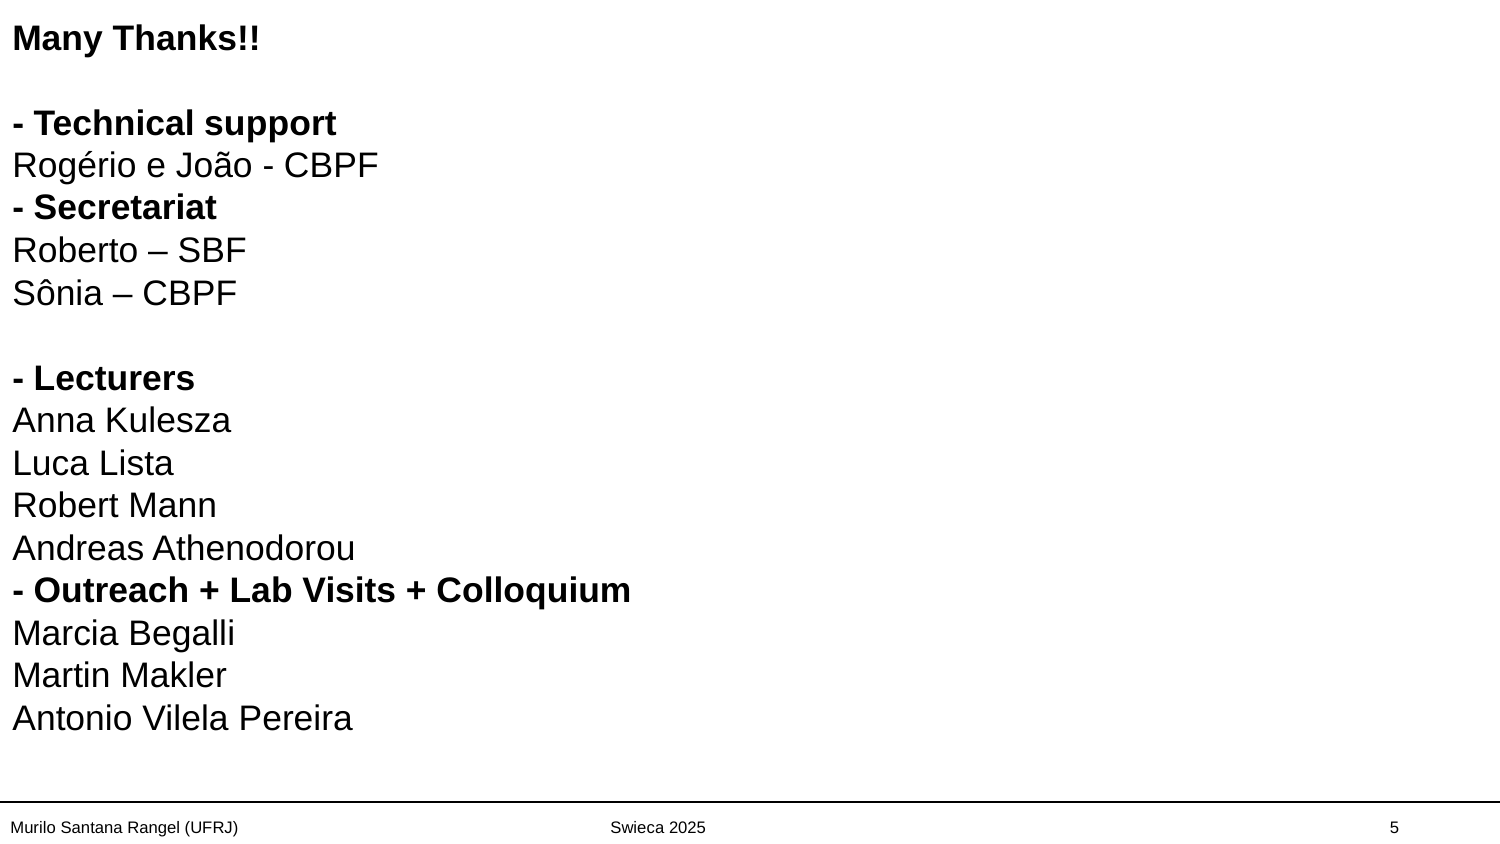

Many Thanks!!
- Technical support
Rogério e João - CBPF
- Secretariat
Roberto – SBF
Sônia – CBPF
- Lecturers
Anna Kulesza
Luca Lista
Robert Mann
Andreas Athenodorou
- Outreach + Lab Visits + Colloquium
Marcia Begalli
Martin Makler
Antonio Vilela Pereira